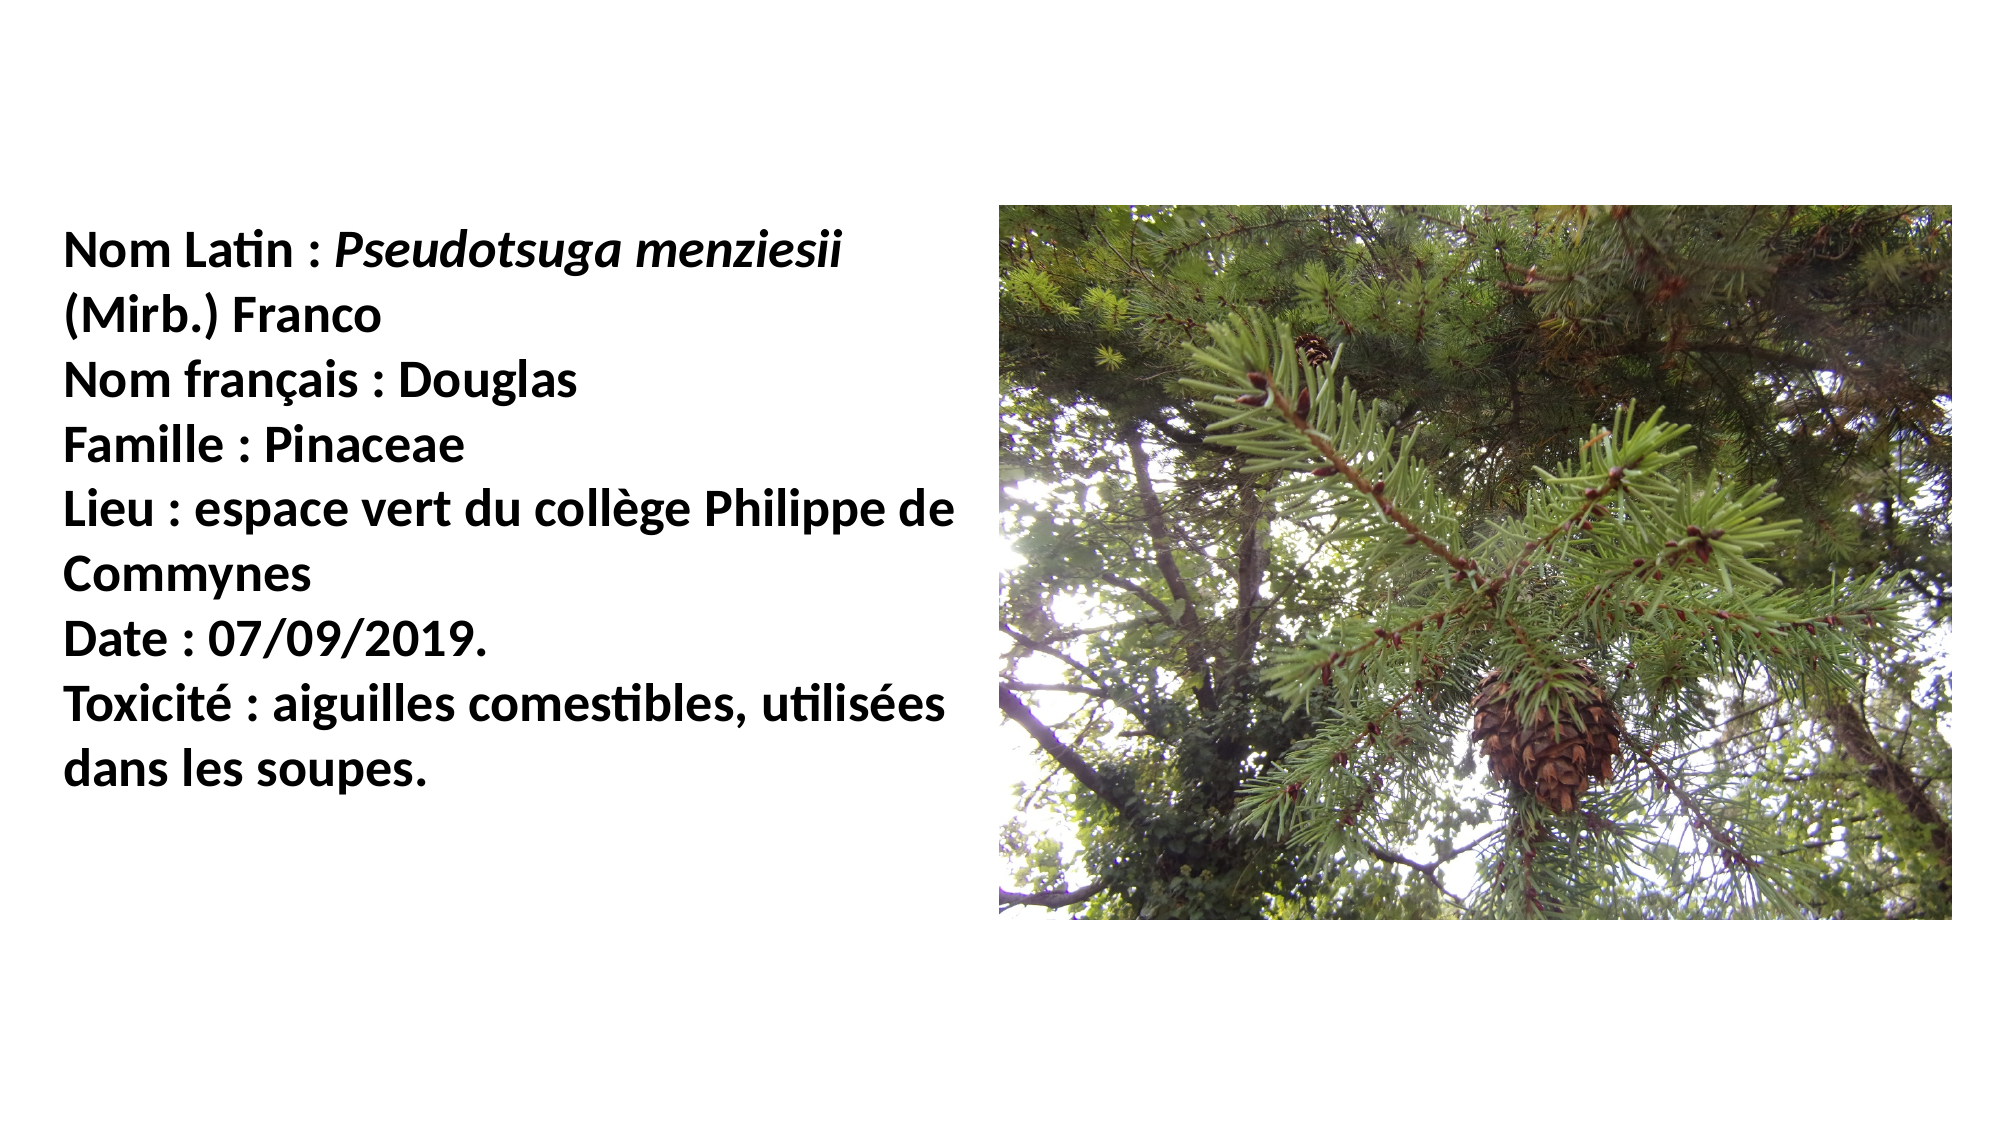

Nom Latin : Pseudotsuga menziesii (Mirb.) Franco
Nom français : Douglas
Famille : Pinaceae
Lieu : espace vert du collège Philippe de Commynes
Date : 07/09/2019.
Toxicité : aiguilles comestibles, utilisées dans les soupes.